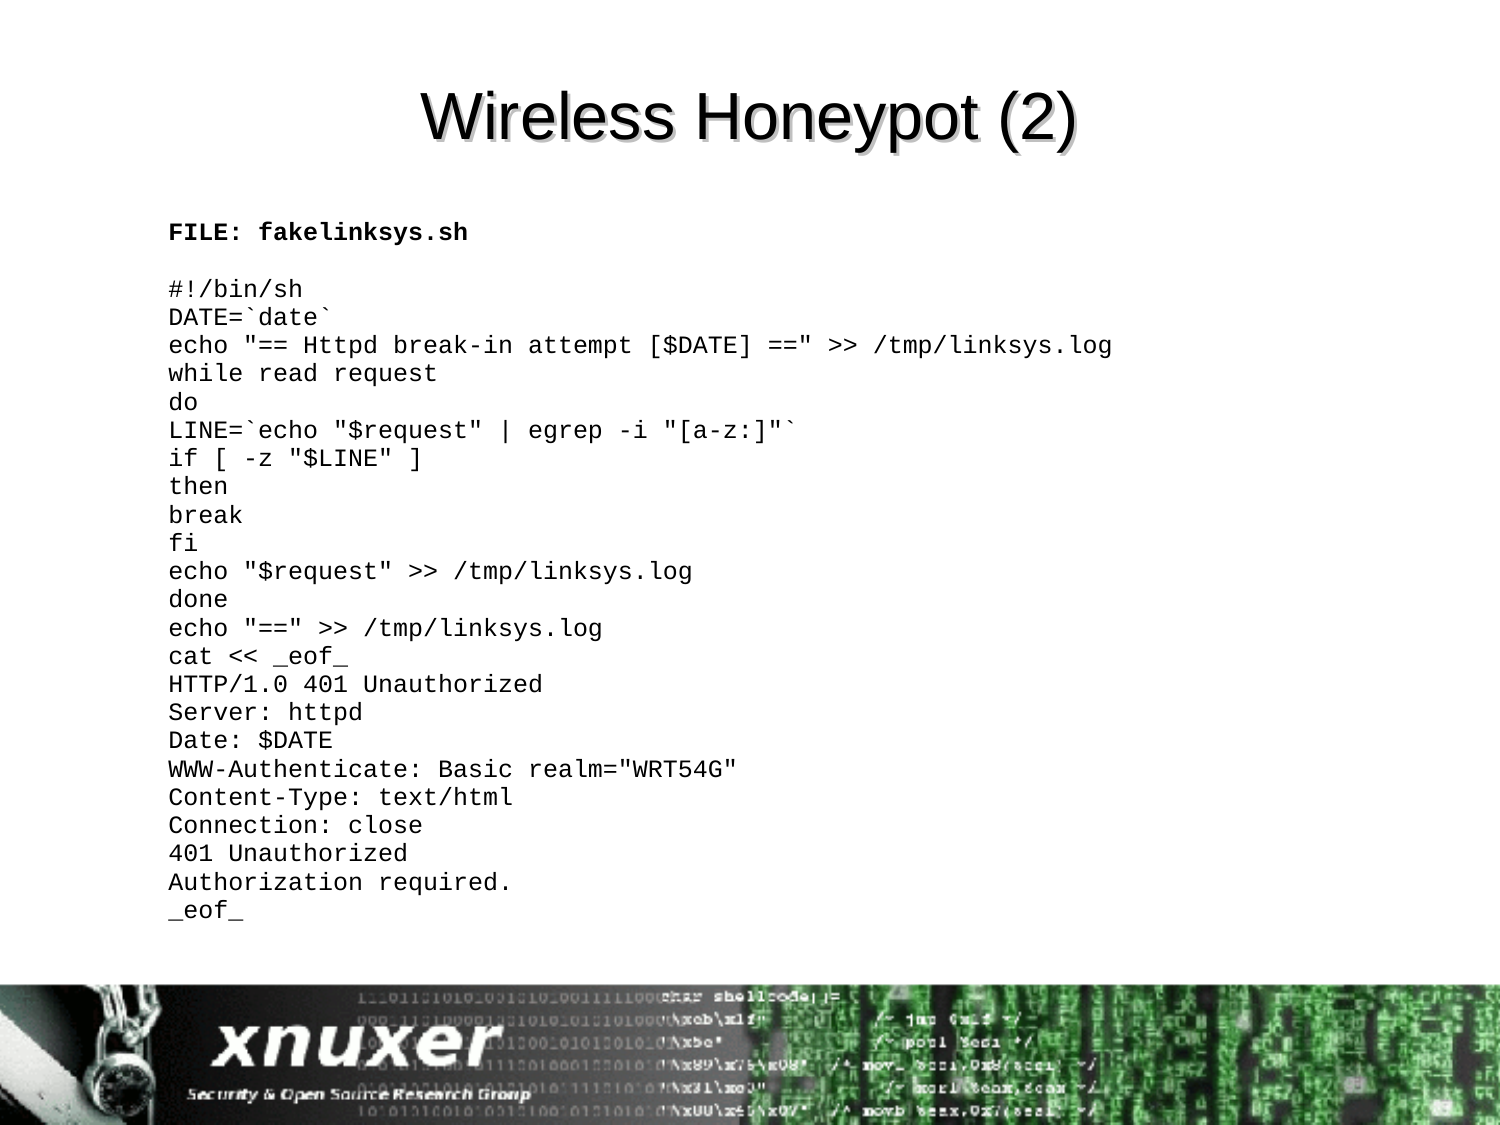

# Wireless Honeypot (2)
FILE: fakelinksys.sh
#!/bin/sh
DATE=`date`
echo "== Httpd break-in attempt [$DATE] ==" >> /tmp/linksys.log
while read request
do
LINE=`echo "$request" | egrep -i "[a-z:]"`
if [ -z "$LINE" ]
then
break
fi
echo "$request" >> /tmp/linksys.log
done
echo "==" >> /tmp/linksys.log
cat << _eof_
HTTP/1.0 401 Unauthorized
Server: httpd
Date: $DATE
WWW-Authenticate: Basic realm="WRT54G"
Content-Type: text/html
Connection: close
401 Unauthorized
Authorization required.
_eof_